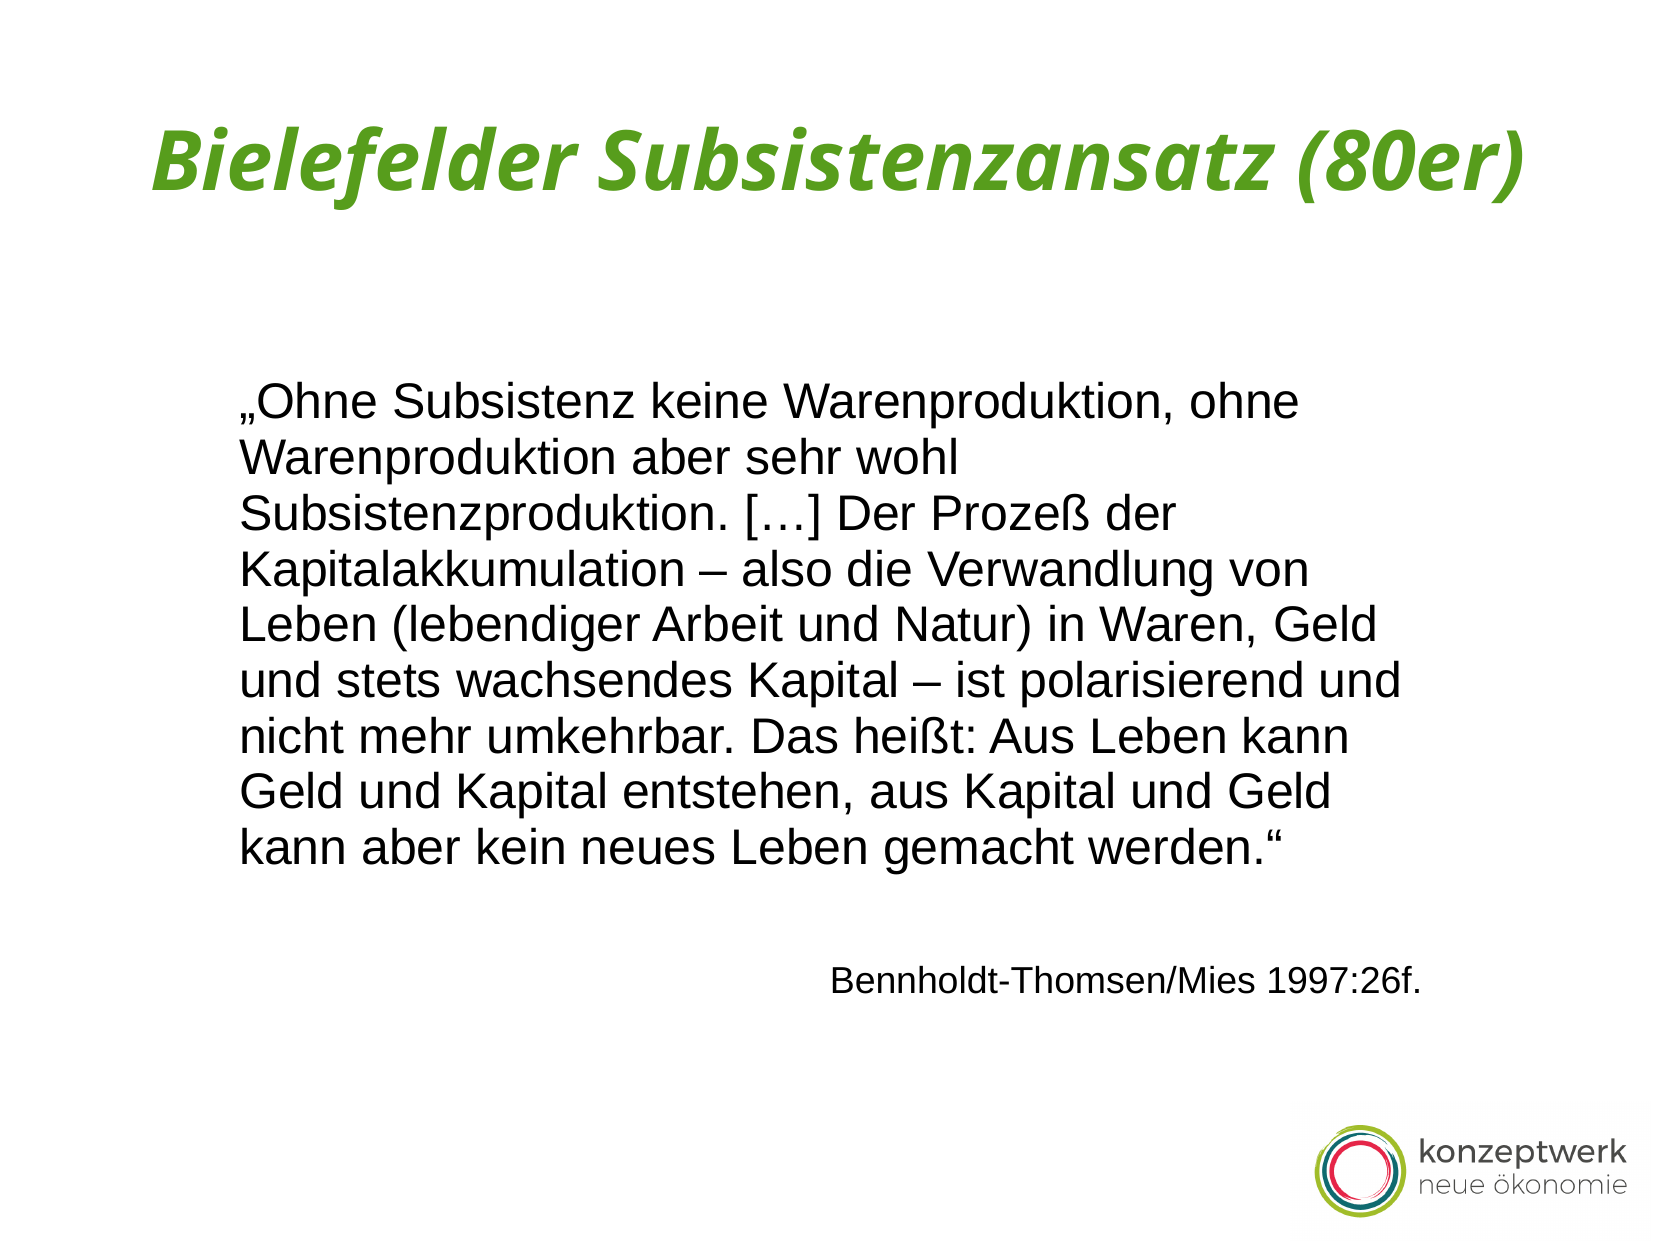

Bielefelder Subsistenzansatz (80er)
„Ohne Subsistenz keine Warenproduktion, ohne Warenproduktion aber sehr wohl Subsistenzproduktion. […] Der Prozeß der Kapitalakkumulation – also die Verwandlung von Leben (lebendiger Arbeit und Natur) in Waren, Geld und stets wachsendes Kapital – ist polarisierend und nicht mehr umkehrbar. Das heißt: Aus Leben kann Geld und Kapital entstehen, aus Kapital und Geld kann aber kein neues Leben gemacht werden.“
								Bennholdt-Thomsen/Mies 1997:26f.
 Netzwerk Care Revolution